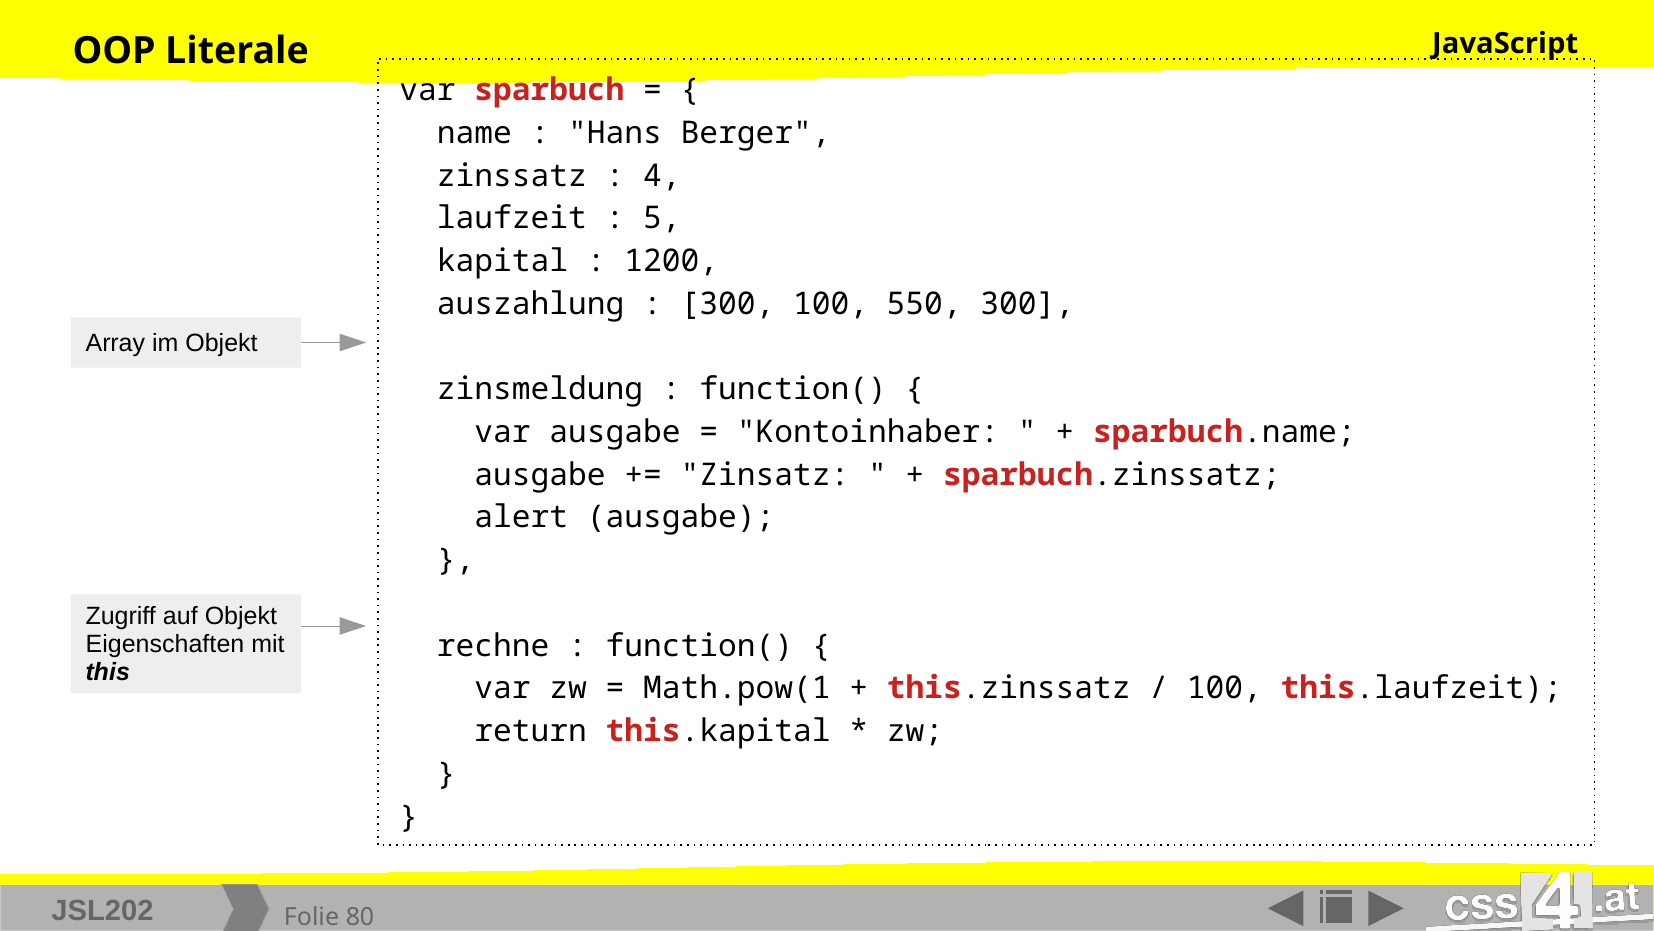

JavaScript
OOP Literale
var sparbuch = {
 name : "Hans Berger",
 zinssatz : 4,
 laufzeit : 5,
 kapital : 1200,
 auszahlung : [300, 100, 550, 300],
 zinsmeldung : function() {
 var ausgabe = "Kontoinhaber: " + sparbuch.name;
 ausgabe += "Zinsatz: " + sparbuch.zinssatz;
 alert (ausgabe);
 },
 rechne : function() {
 var zw = Math.pow(1 + this.zinssatz / 100, this.laufzeit);
 return this.kapital * zw;
 }
}
Array im Objekt
Zugriff auf Objekt
Eigenschaften mit
this
JSL202
Folie